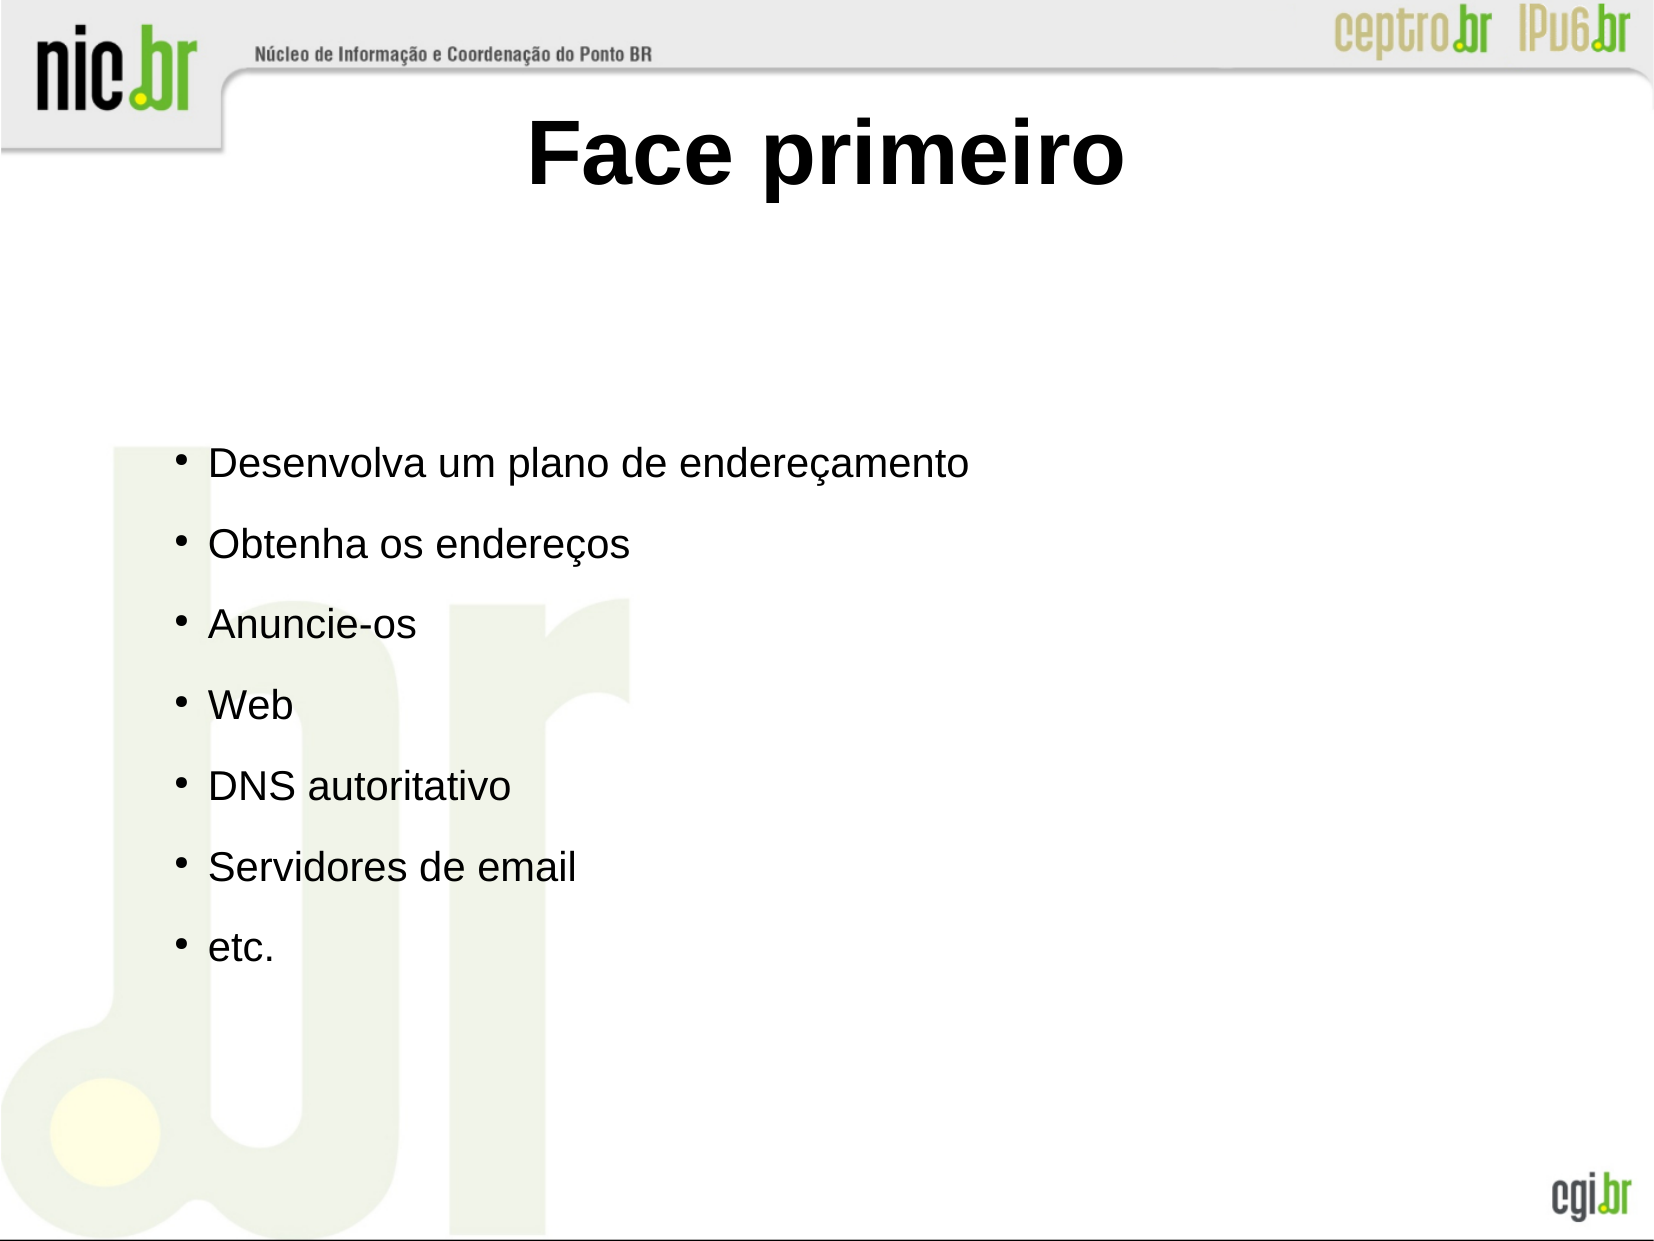

Face primeiro
Desenvolva um plano de endereçamento
Obtenha os endereços
Anuncie-os
Web
DNS autoritativo
Servidores de email
etc.